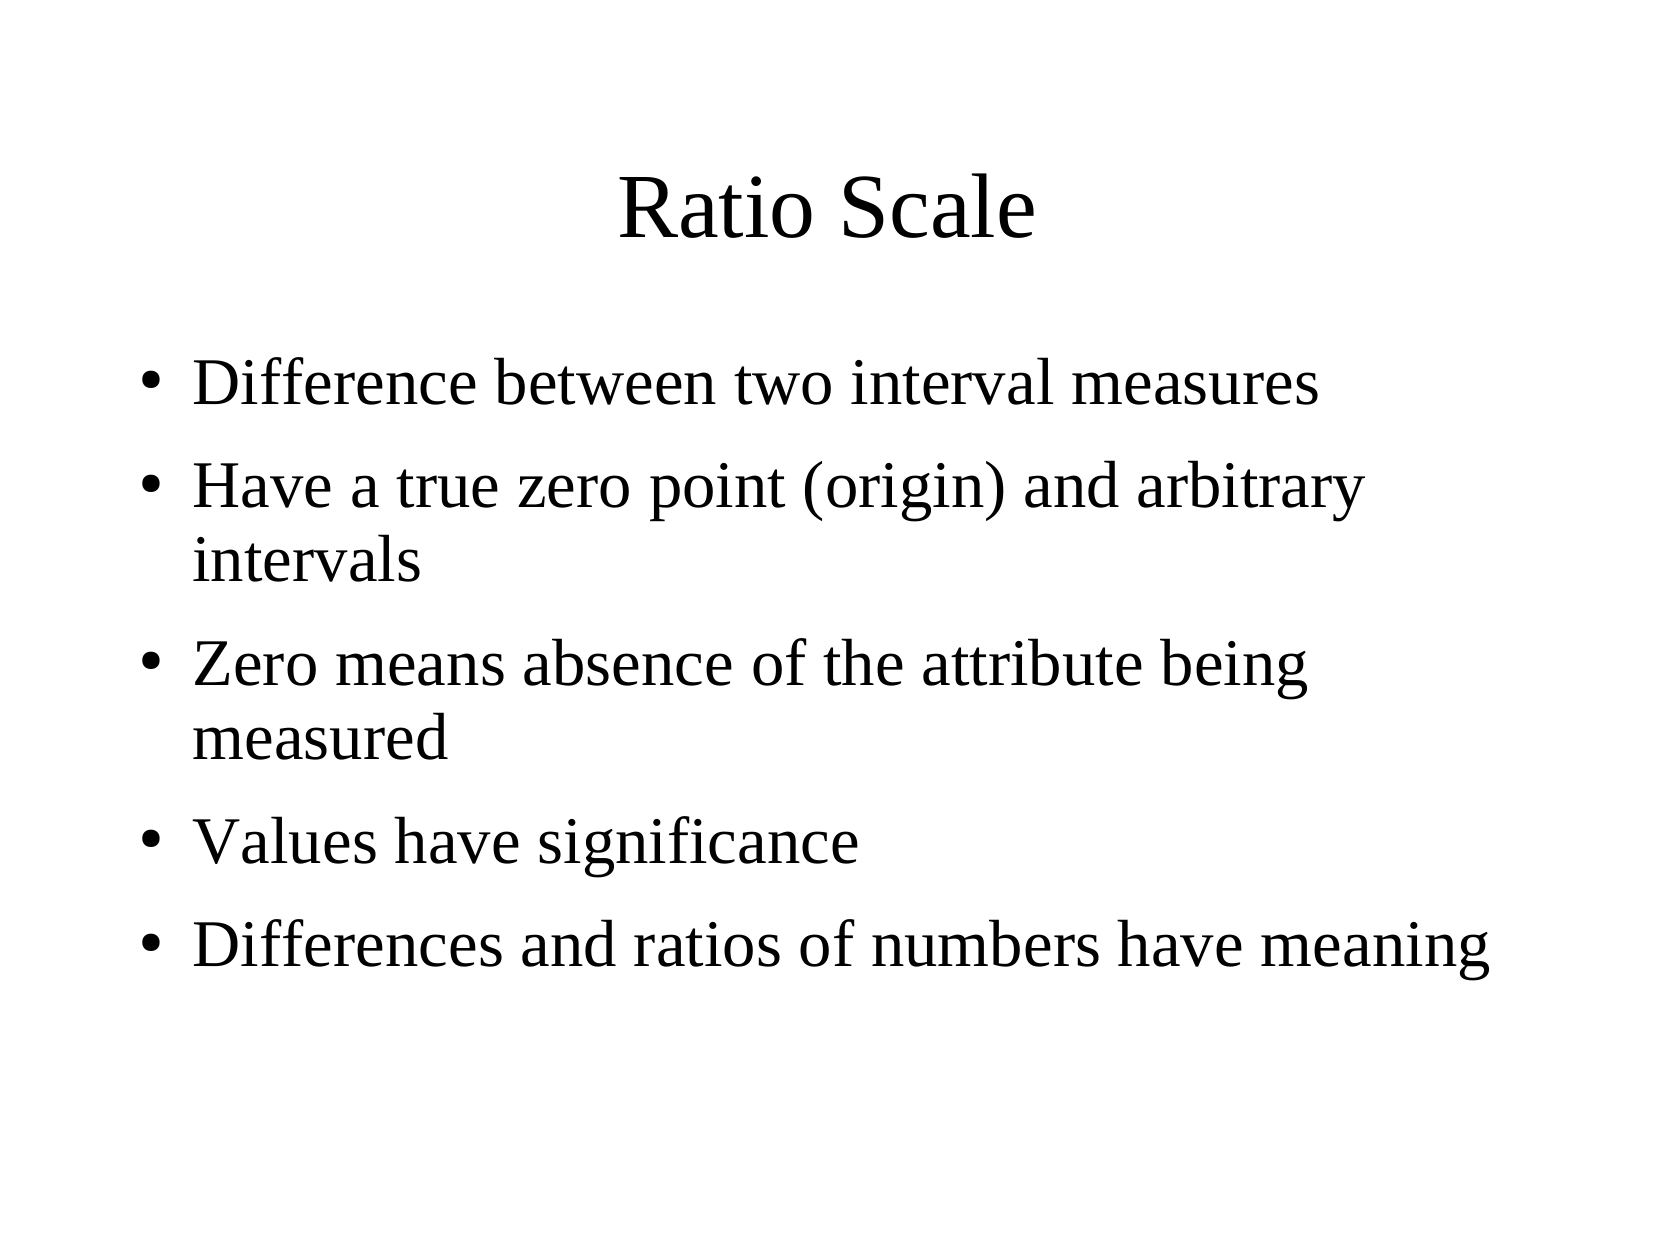

# Ratio Scale
Difference between two interval measures
Have a true zero point (origin) and arbitrary intervals
Zero means absence of the attribute being measured
Values have significance
Differences and ratios of numbers have meaning